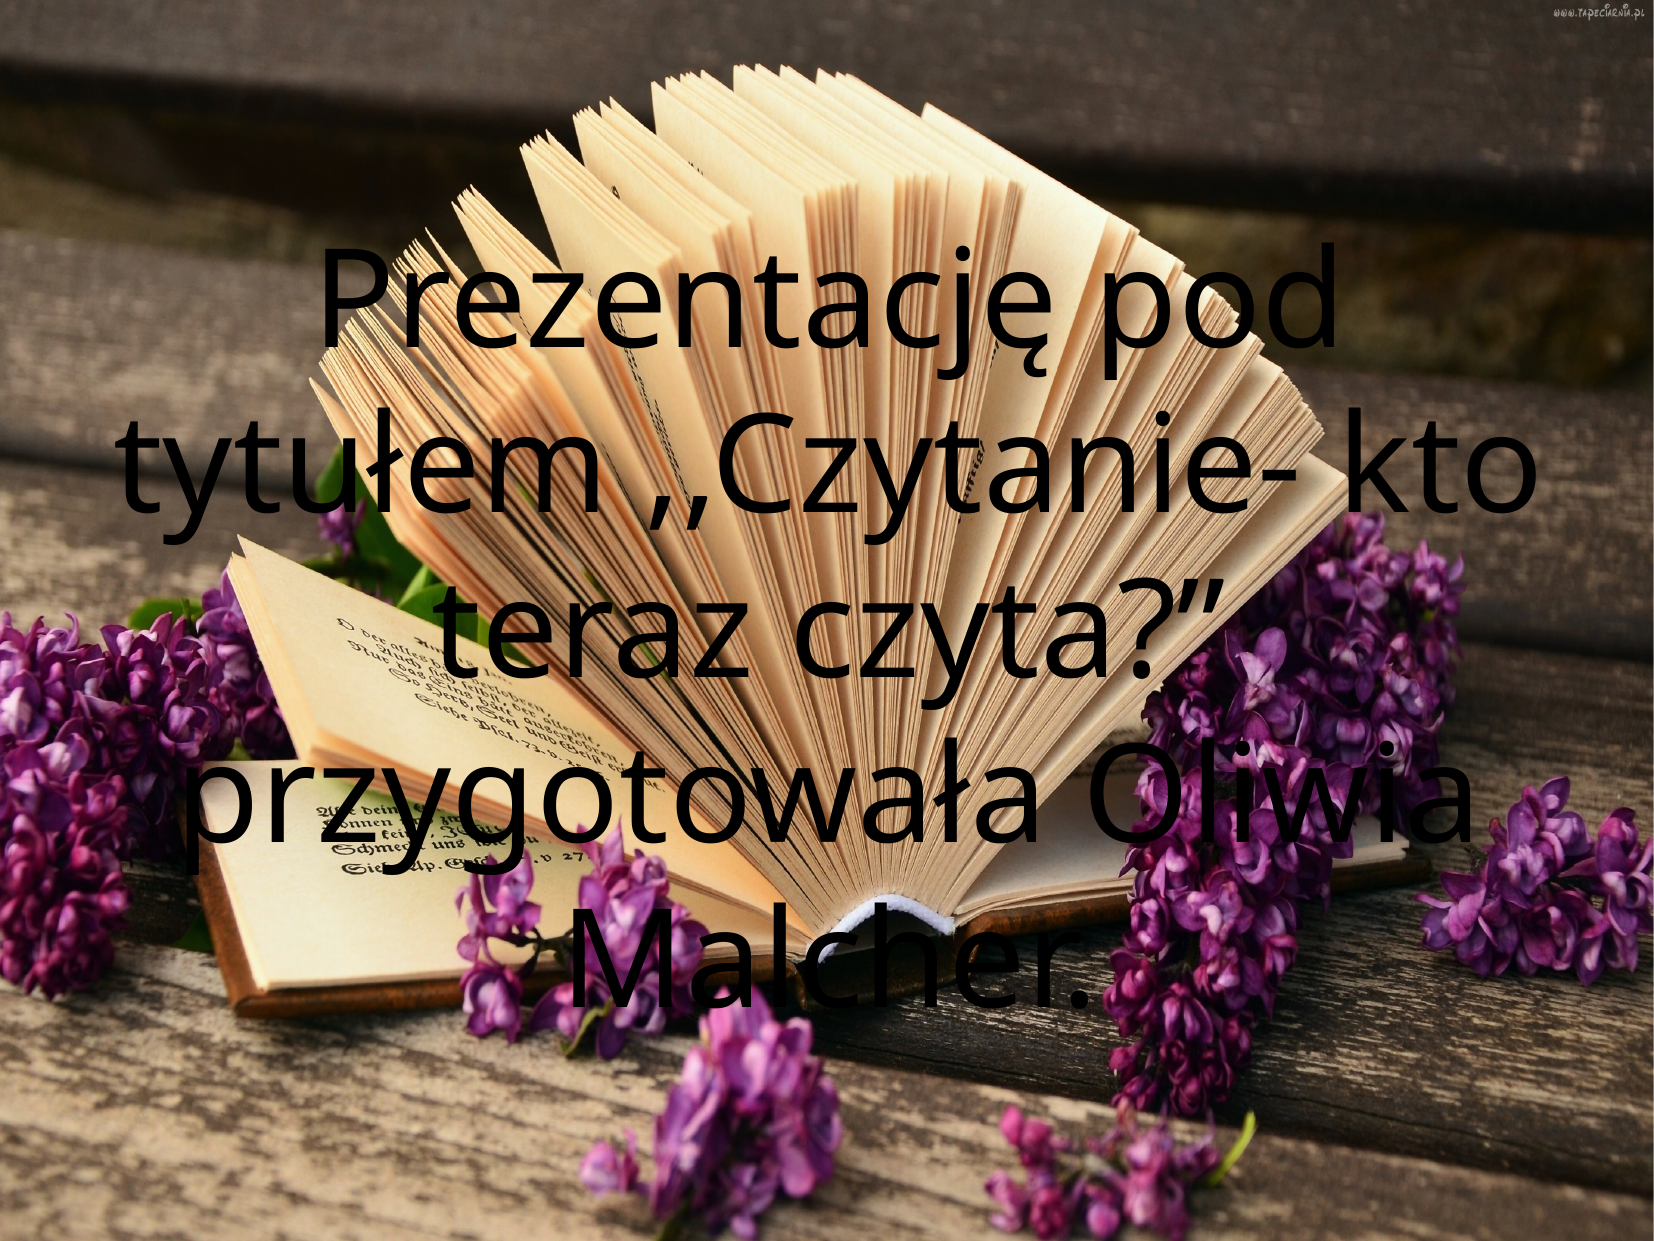

# Prezentację pod tytułem ,,Czytanie- kto teraz czyta?” przygotowała Oliwia Malcher.